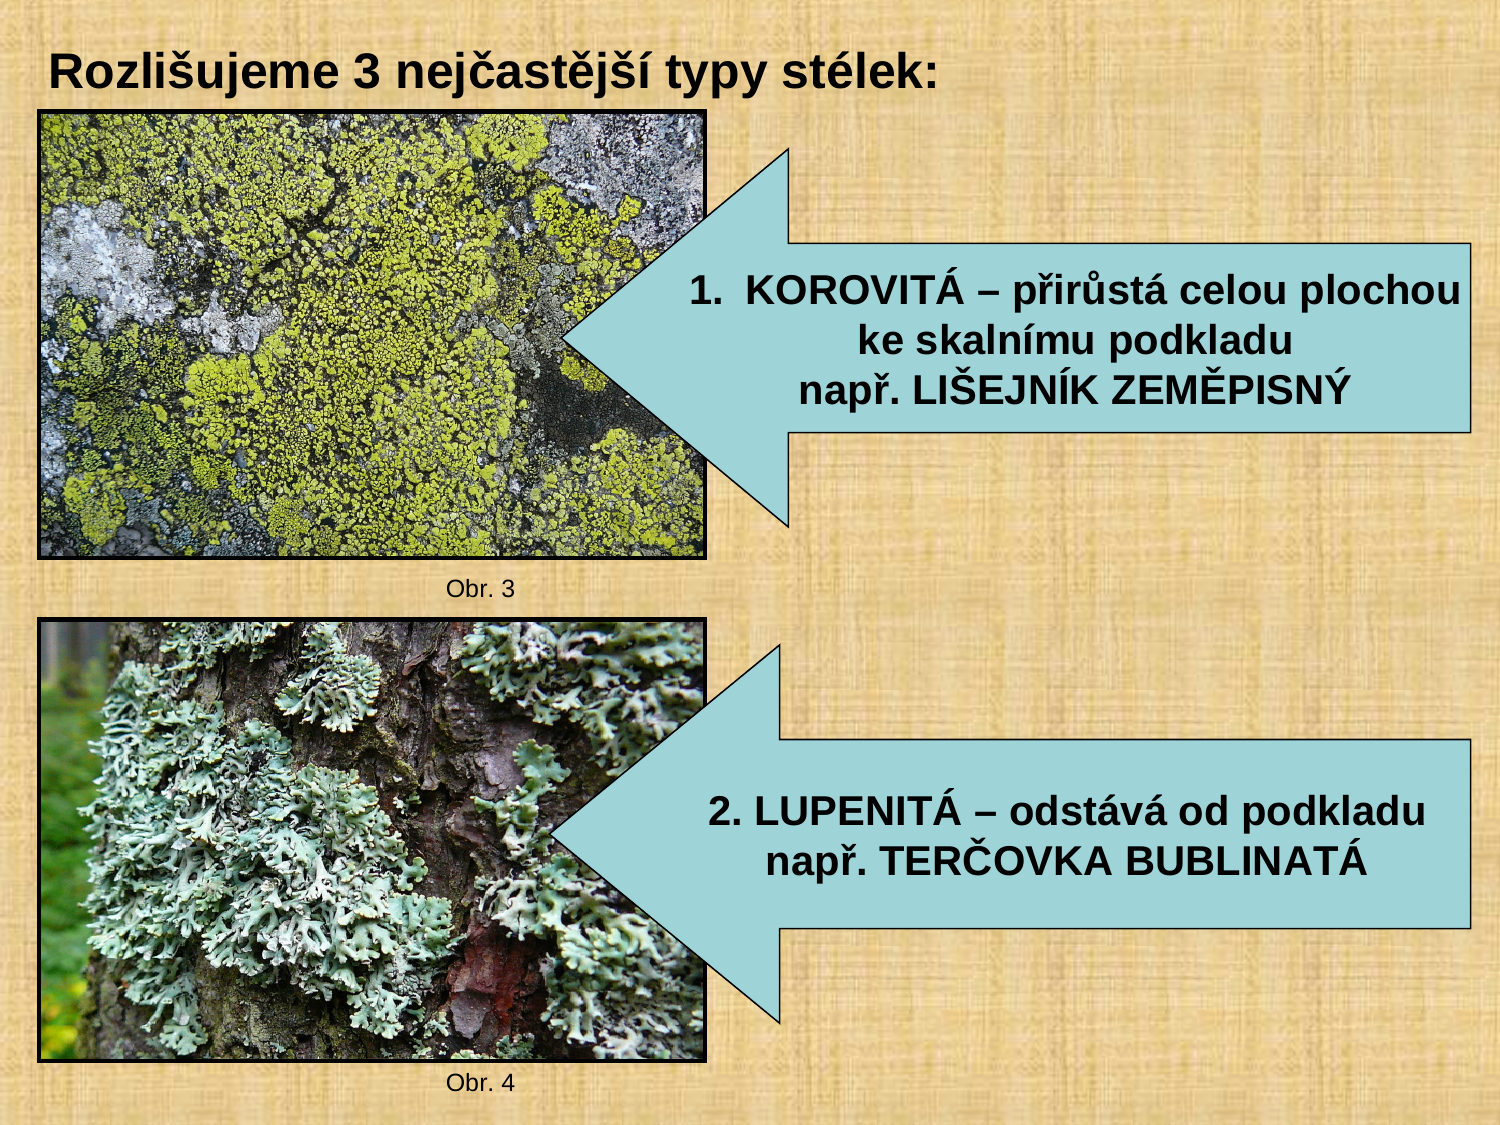

Rozlišujeme 3 nejčastější typy stélek:
KOROVITÁ – přirůstá celou plochou
ke skalnímu podkladu
např. LIŠEJNÍK ZEMĚPISNÝ
Obr. 3
2. LUPENITÁ – odstává od podkladu
např. TERČOVKA BUBLINATÁ
Obr. 4